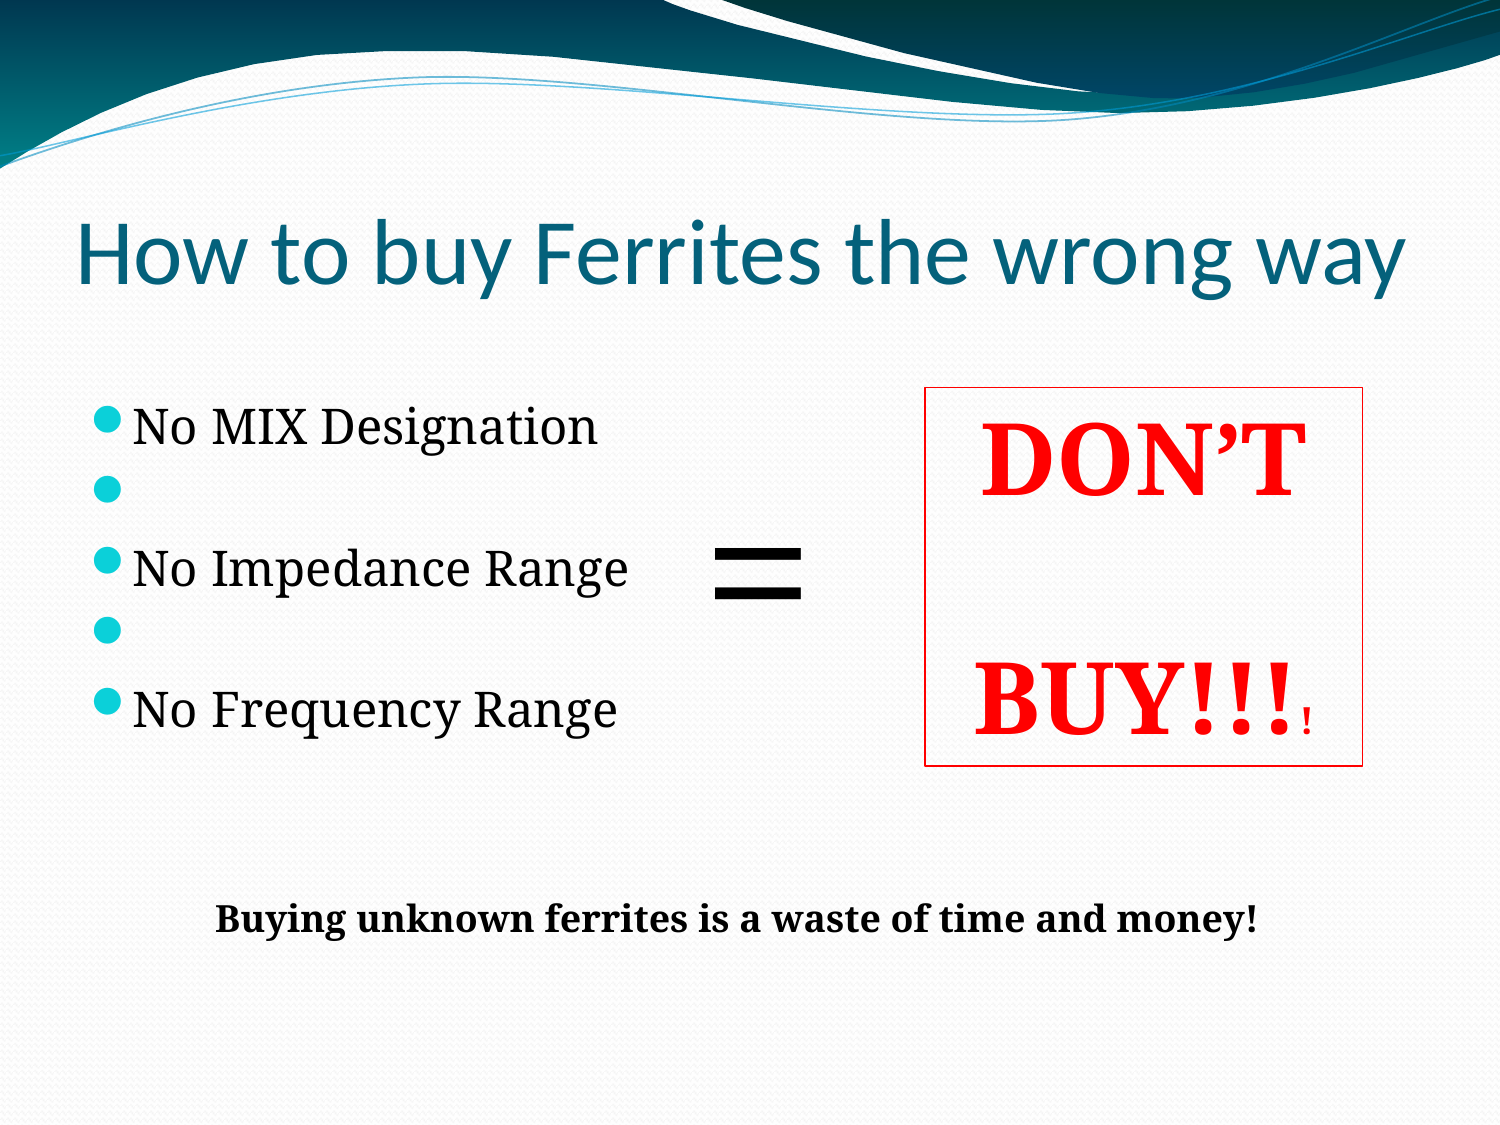

# How to buy Ferrites the wrong way
No MIX Designation
No Impedance Range
No Frequency Range
DON’T
BUY!!!!
=
Buying unknown ferrites is a waste of time and money!